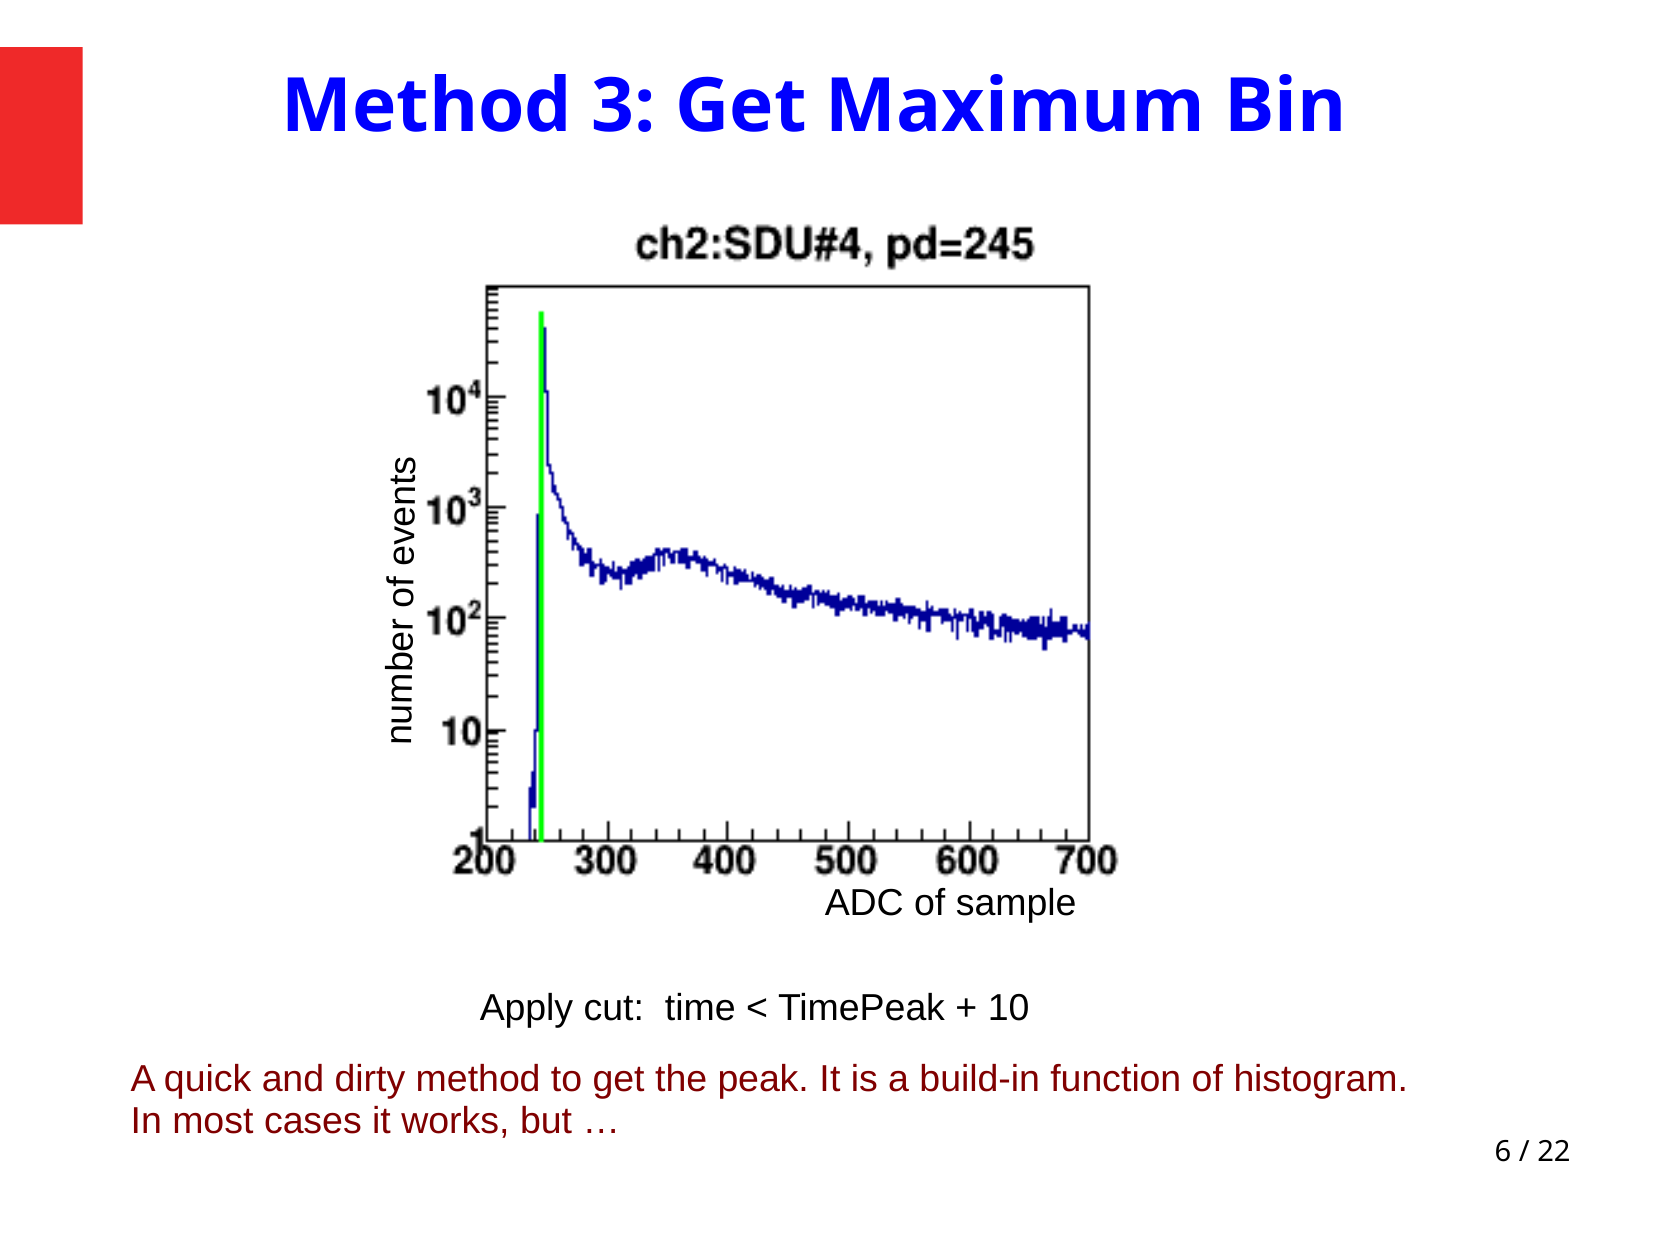

# Method 3: Get Maximum Bin
number of events
ADC of sample
Apply cut: time < TimePeak + 10
A quick and dirty method to get the peak. It is a build-in function of histogram.
In most cases it works, but …
6